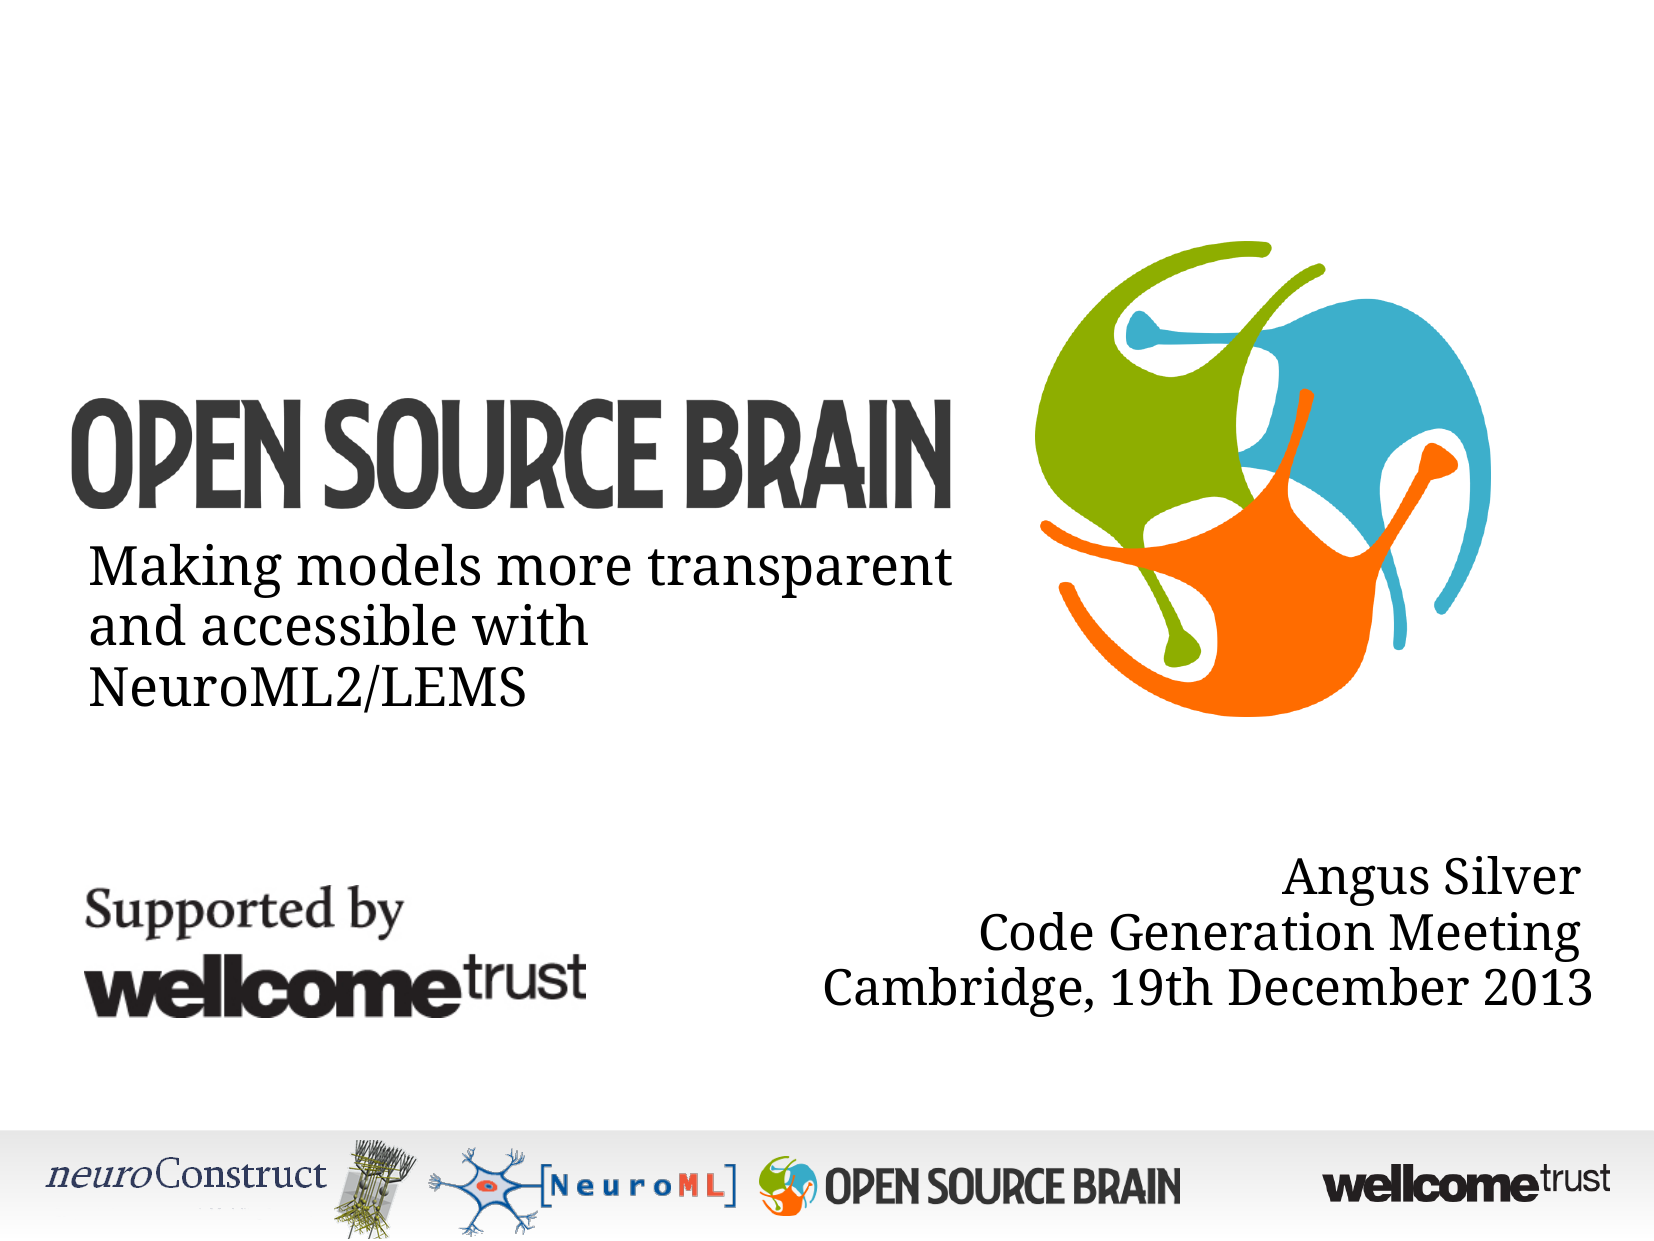

Making models more transparent and accessible with NeuroML2/LEMS
Angus Silver
Code Generation Meeting
Cambridge, 19th December 2013
http://www.opensourcebrain.org